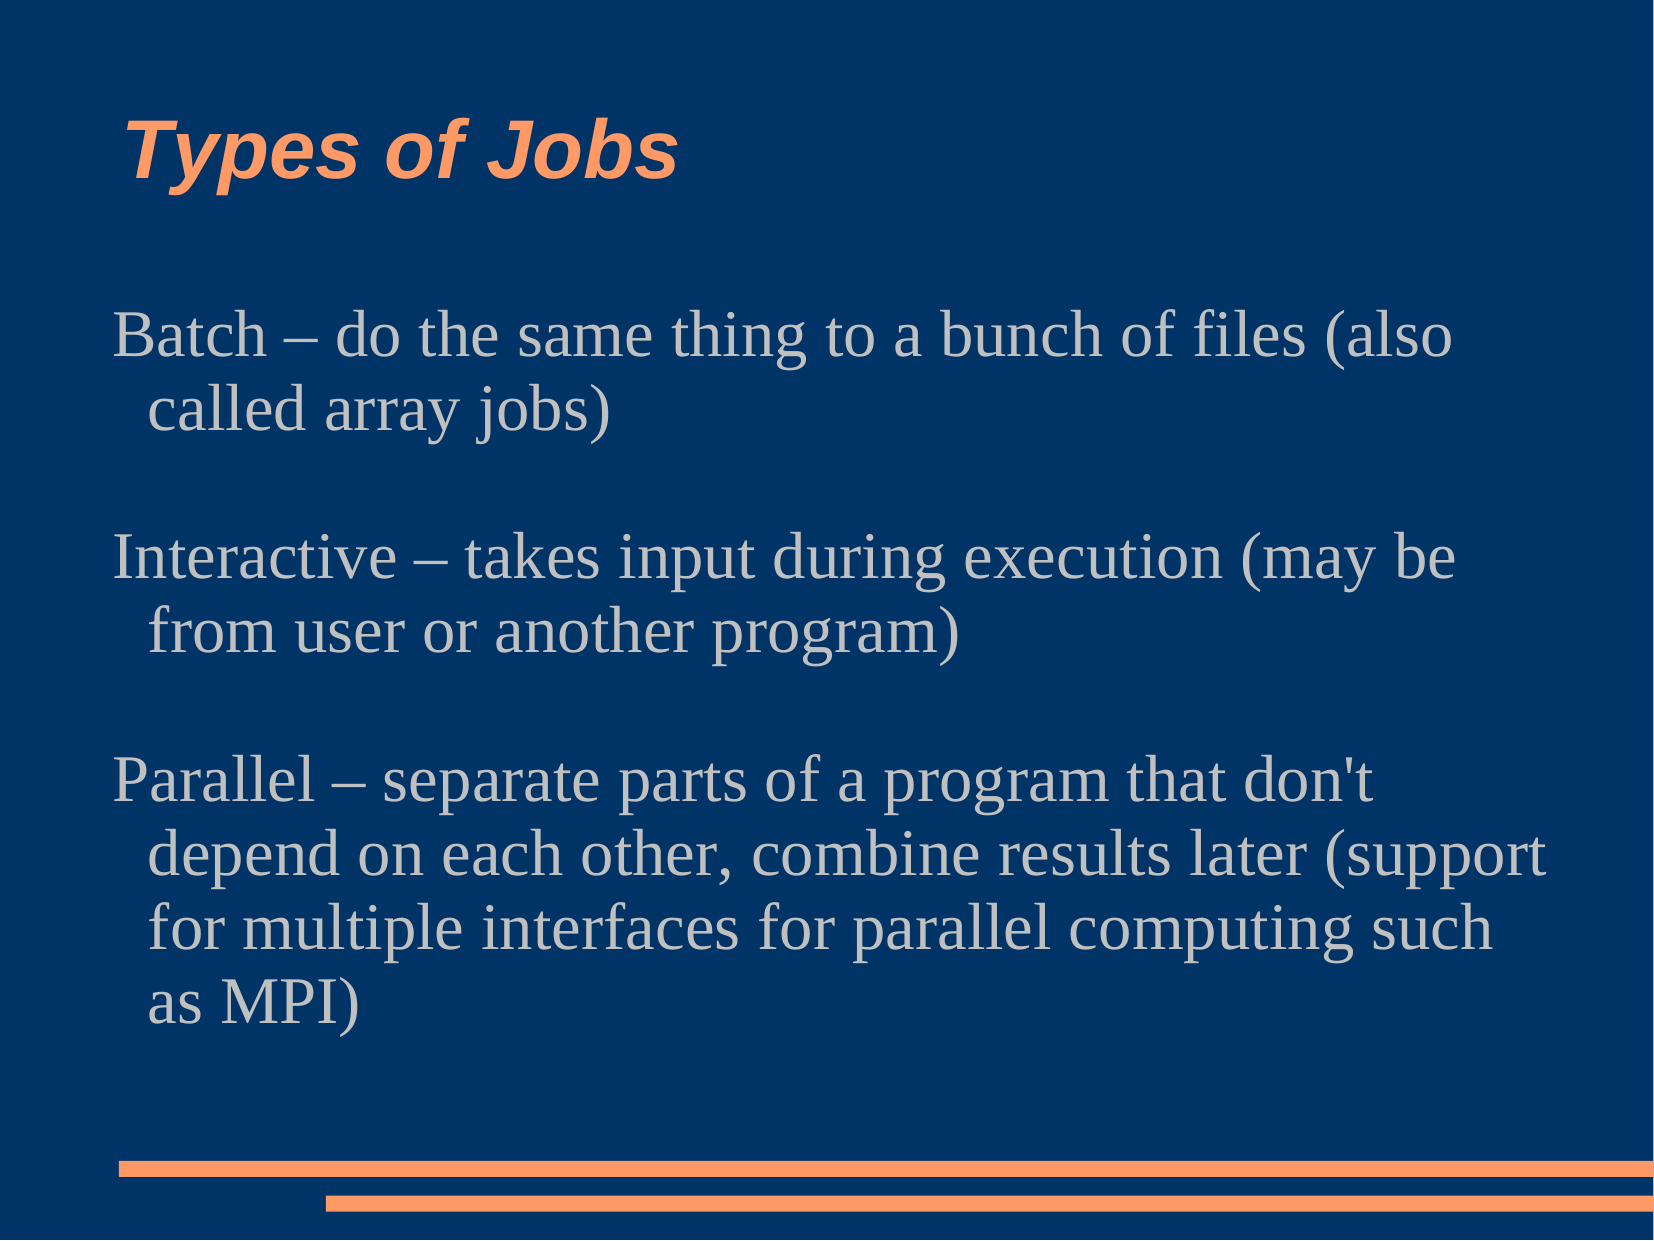

# Types of Jobs
Batch – do the same thing to a bunch of files (also called array jobs)
Interactive – takes input during execution (may be from user or another program)
Parallel – separate parts of a program that don't depend on each other, combine results later (support for multiple interfaces for parallel computing such as MPI)